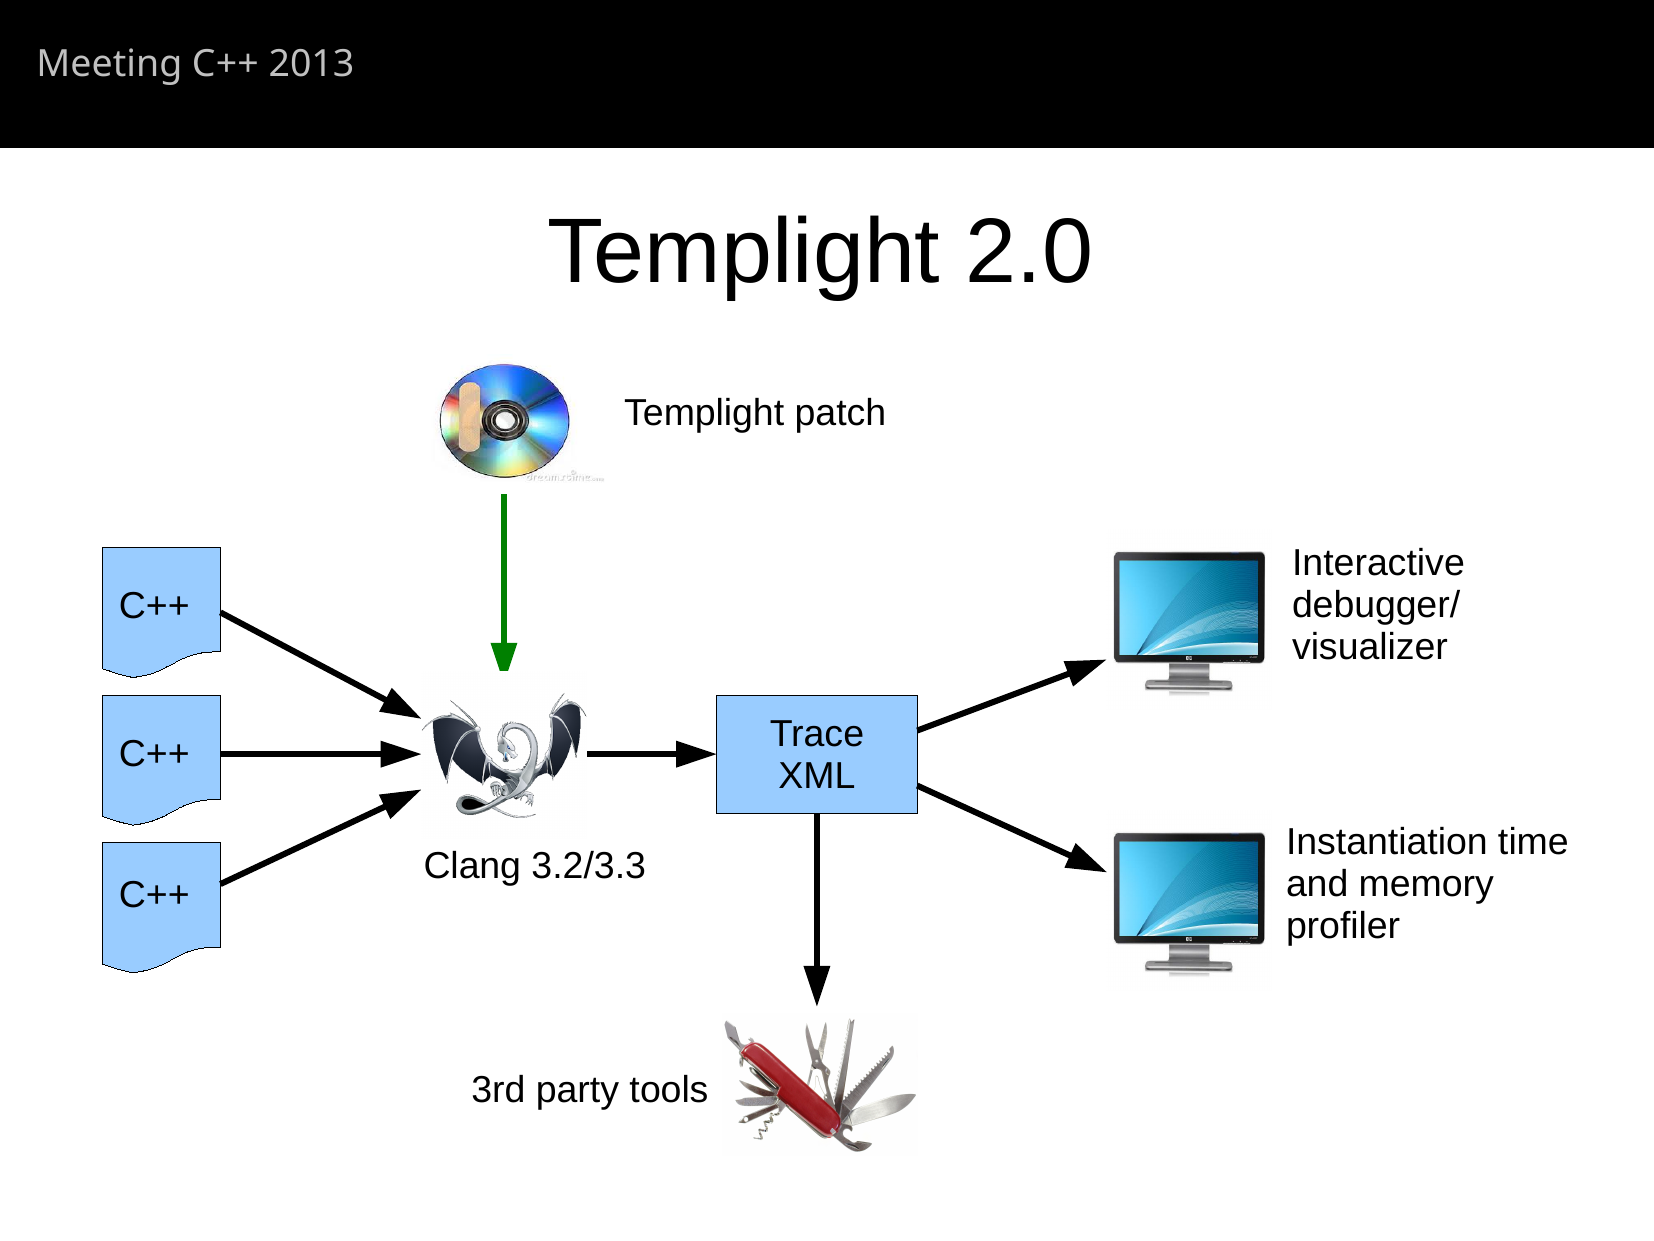

# Templight 2.0
Templight patch
Interactive
debugger/
visualizer
C++
Trace
XML
C++
Instantiation time
and memory
profiler
Clang 3.2/3.3
C++
3rd party tools